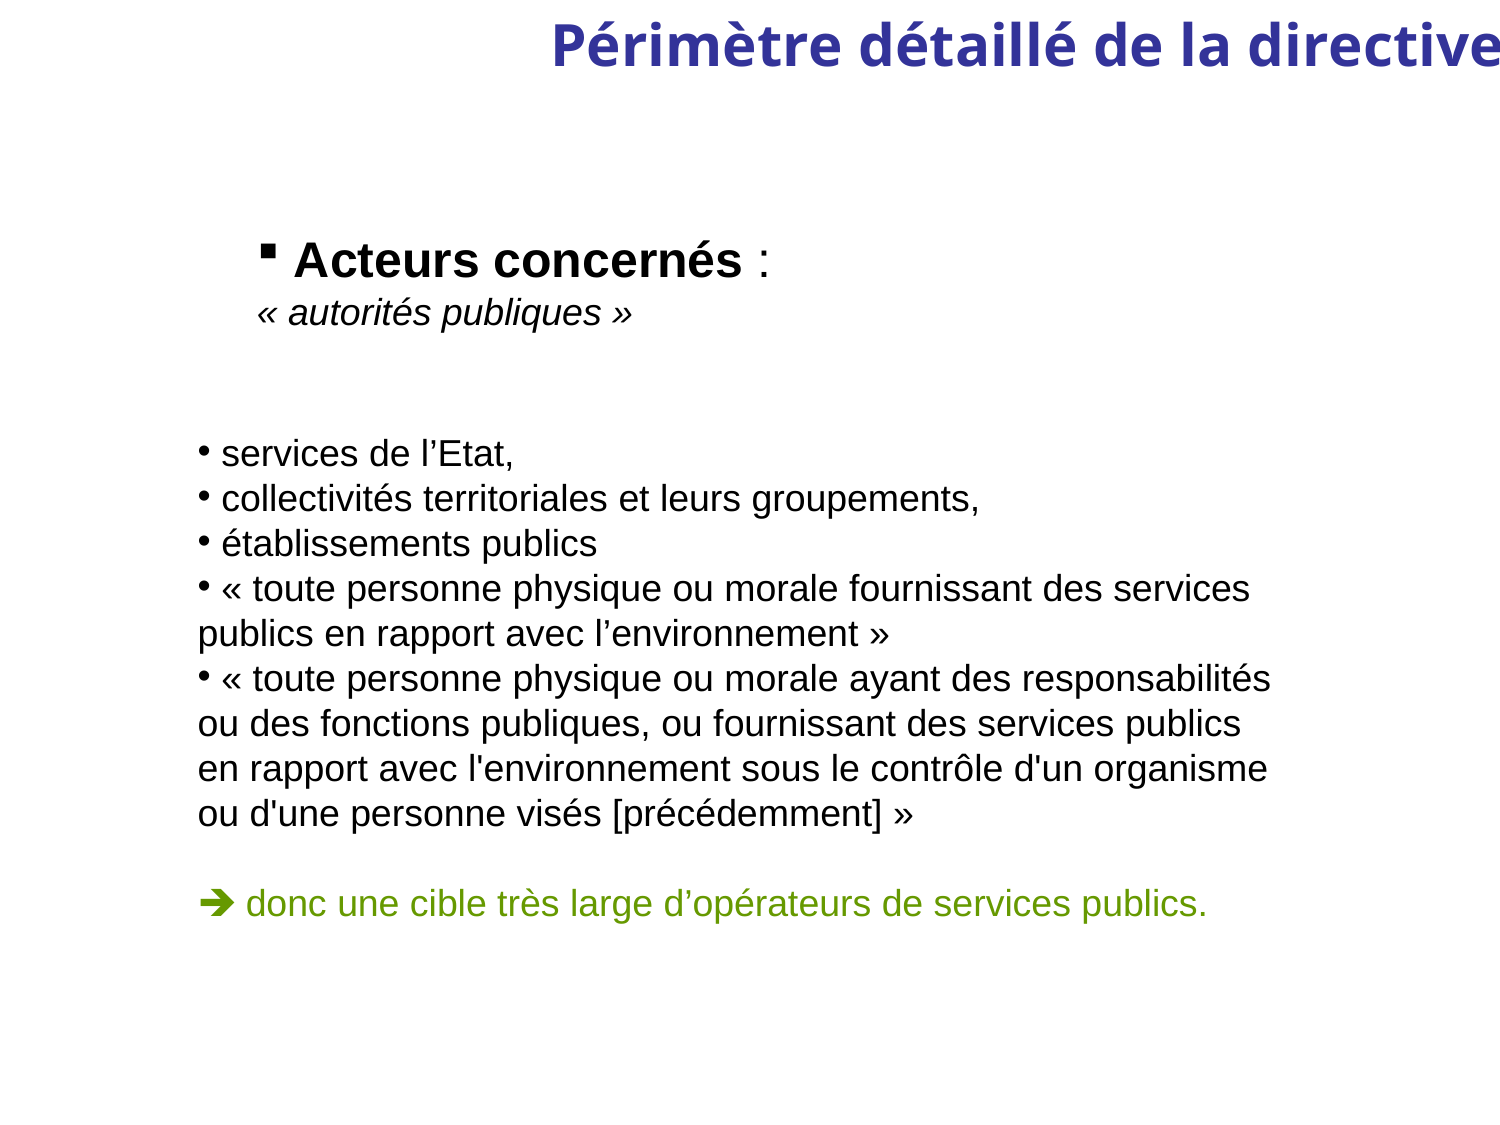

Périmètre détaillé de la directive
 Acteurs concernés :
« autorités publiques »
 services de l’Etat,
 collectivités territoriales et leurs groupements,
 établissements publics
 « toute personne physique ou morale fournissant des services publics en rapport avec l’environnement »
 « toute personne physique ou morale ayant des responsabilités ou des fonctions publiques, ou fournissant des services publics en rapport avec l'environnement sous le contrôle d'un organisme ou d'une personne visés [précédemment] »
 donc une cible très large d’opérateurs de services publics.